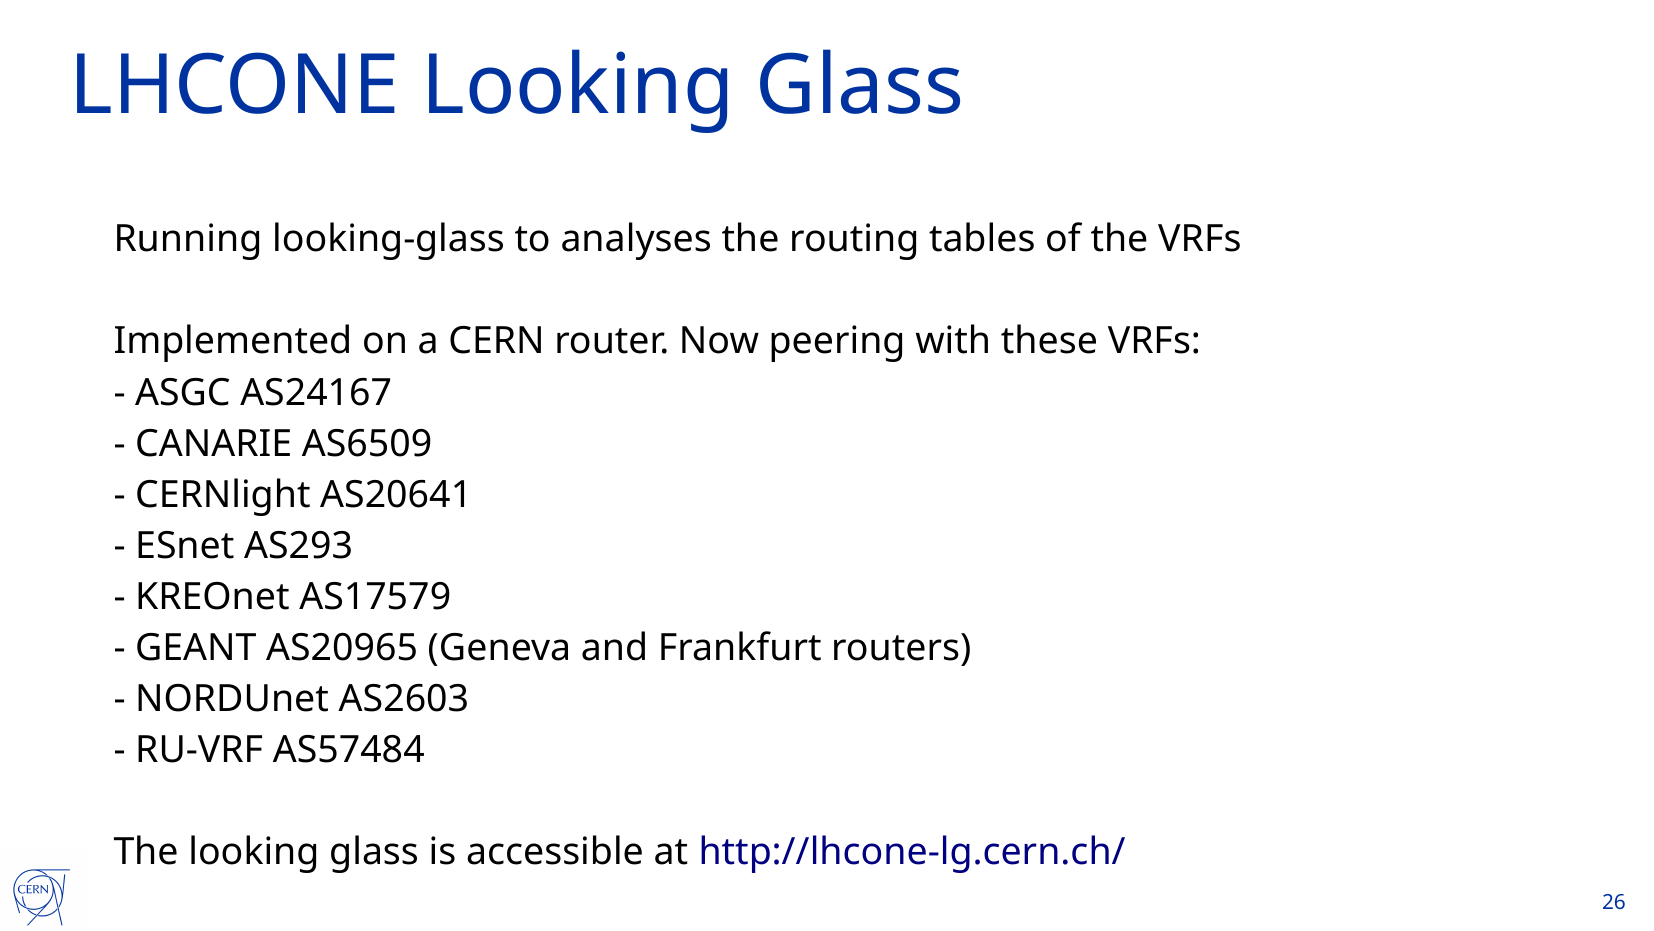

# LHCONE Looking Glass
Running looking-glass to analyses the routing tables of the VRFs
Implemented on a CERN router. Now peering with these VRFs:
- ASGC AS24167
- CANARIE AS6509
- CERNlight AS20641
- ESnet AS293
- KREOnet AS17579
- GEANT AS20965 (Geneva and Frankfurt routers)
- NORDUnet AS2603
- RU-VRF AS57484
The looking glass is accessible at http://lhcone-lg.cern.ch/
26